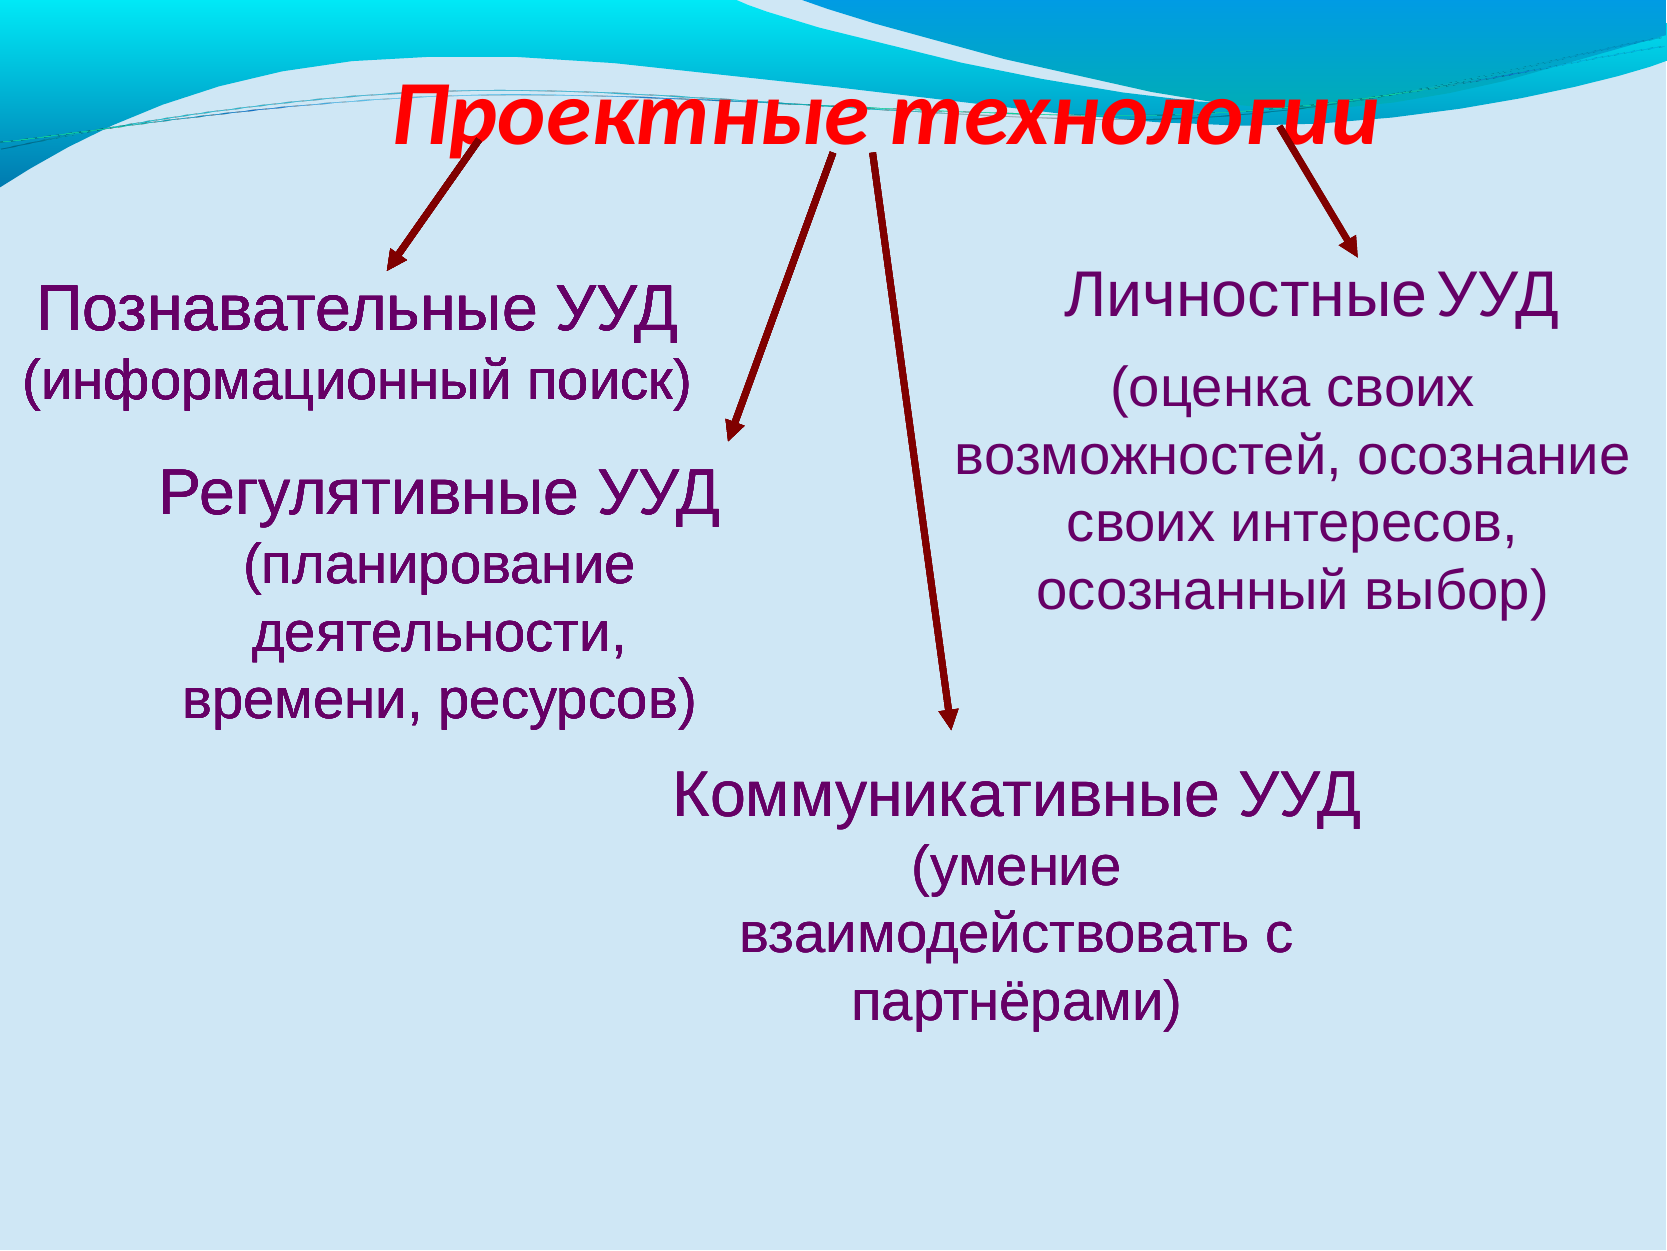

Проектные технологии
Личностные УУД
Познавательные УУД
(информационный поиск)
Познавательные УУД
(информационный поиск)
Познавательные УУД
(информационный поиск)
Познавательные УУД
(информационный поиск)
Познавательные УУД
(информационный поиск)
Познавательные УУД
(информационный поиск)
Познавательные УУД
(информационный поиск)
(оценка своих возможностей, осознание своих интересов, осознанный выбор)
Регулятивные УУД
(планирование деятельности, времени, ресурсов)
Регулятивные УУД
(планирование деятельности, времени, ресурсов)
Регулятивные УУД
(планирование деятельности, времени, ресурсов)
Регулятивные УУД
(планирование деятельности, времени, ресурсов)
Регулятивные УУД
(планирование деятельности, времени, ресурсов)
Коммуникативные УУД
(умение взаимодействовать с партнёрами)
Коммуникативные УУД
(умение взаимодействовать с партнёрами)
Коммуникативные УУД
(умение взаимодействовать с партнёрами)